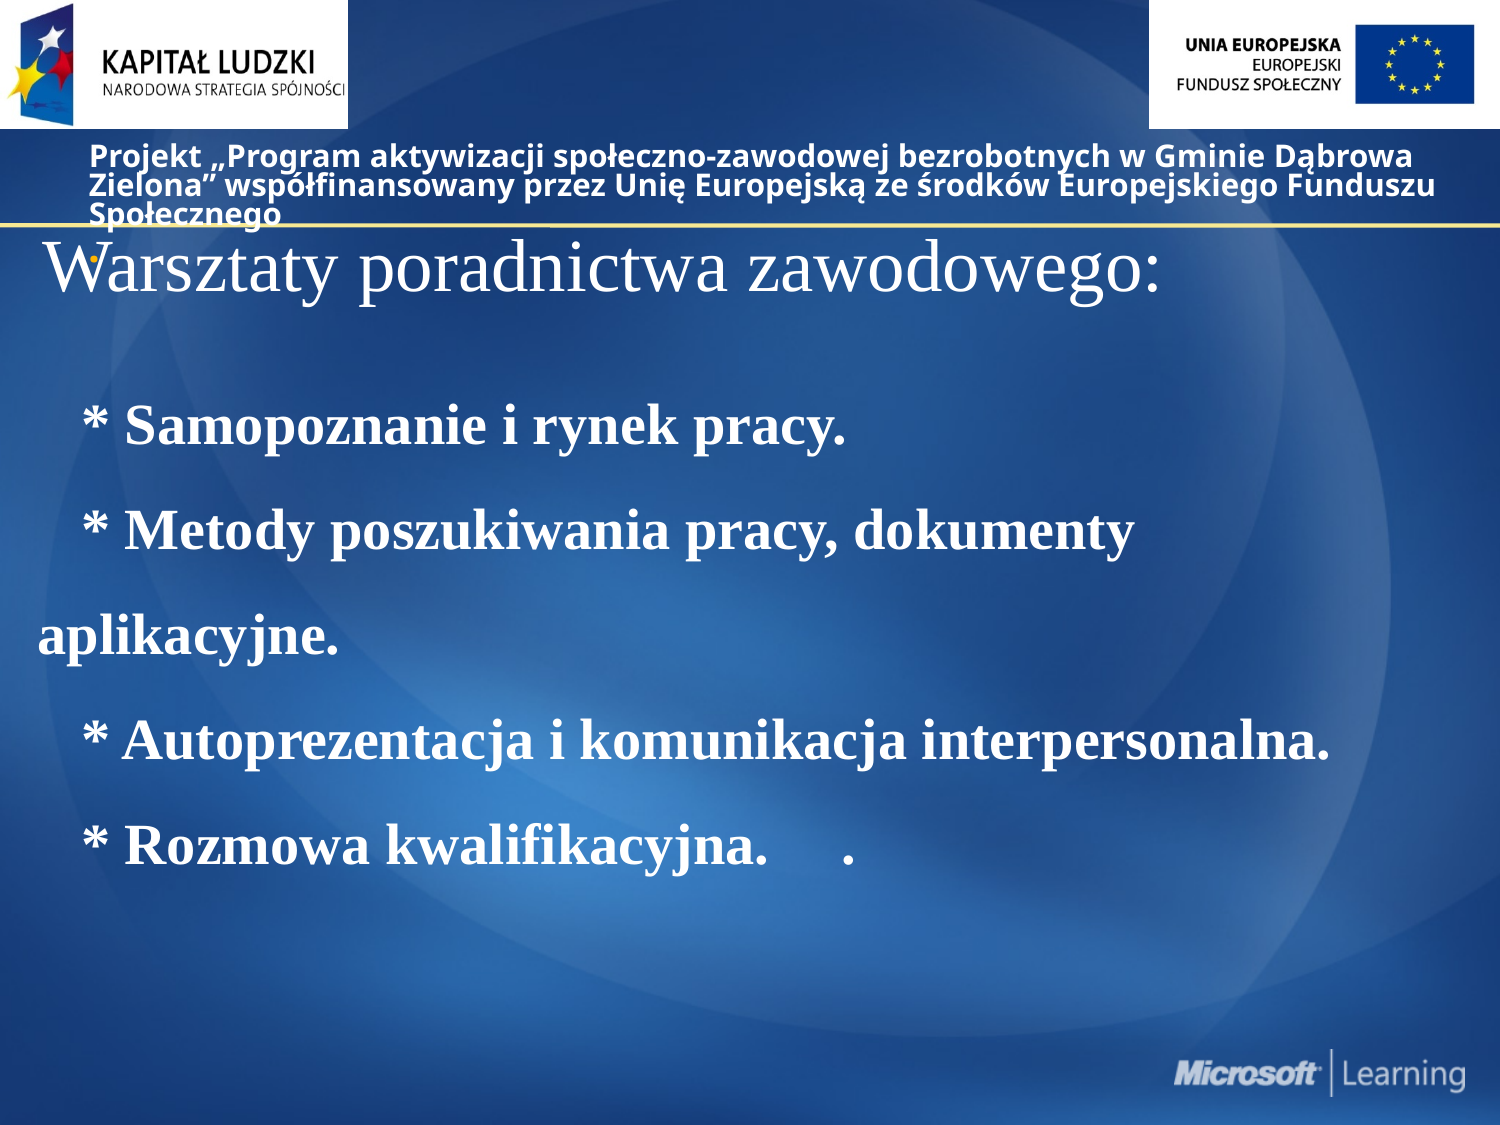

Projekt „Program aktywizacji społeczno-zawodowej bezrobotnych w Gminie Dąbrowa Zielona” współfinansowany przez Unię Europejską ze środków Europejskiego Funduszu Społecznego
.
Warsztaty poradnictwa zawodowego:
 * Samopoznanie i rynek pracy.
 * Metody poszukiwania pracy, dokumenty aplikacyjne.
 * Autoprezentacja i komunikacja interpersonalna.
 * Rozmowa kwalifikacyjna. .